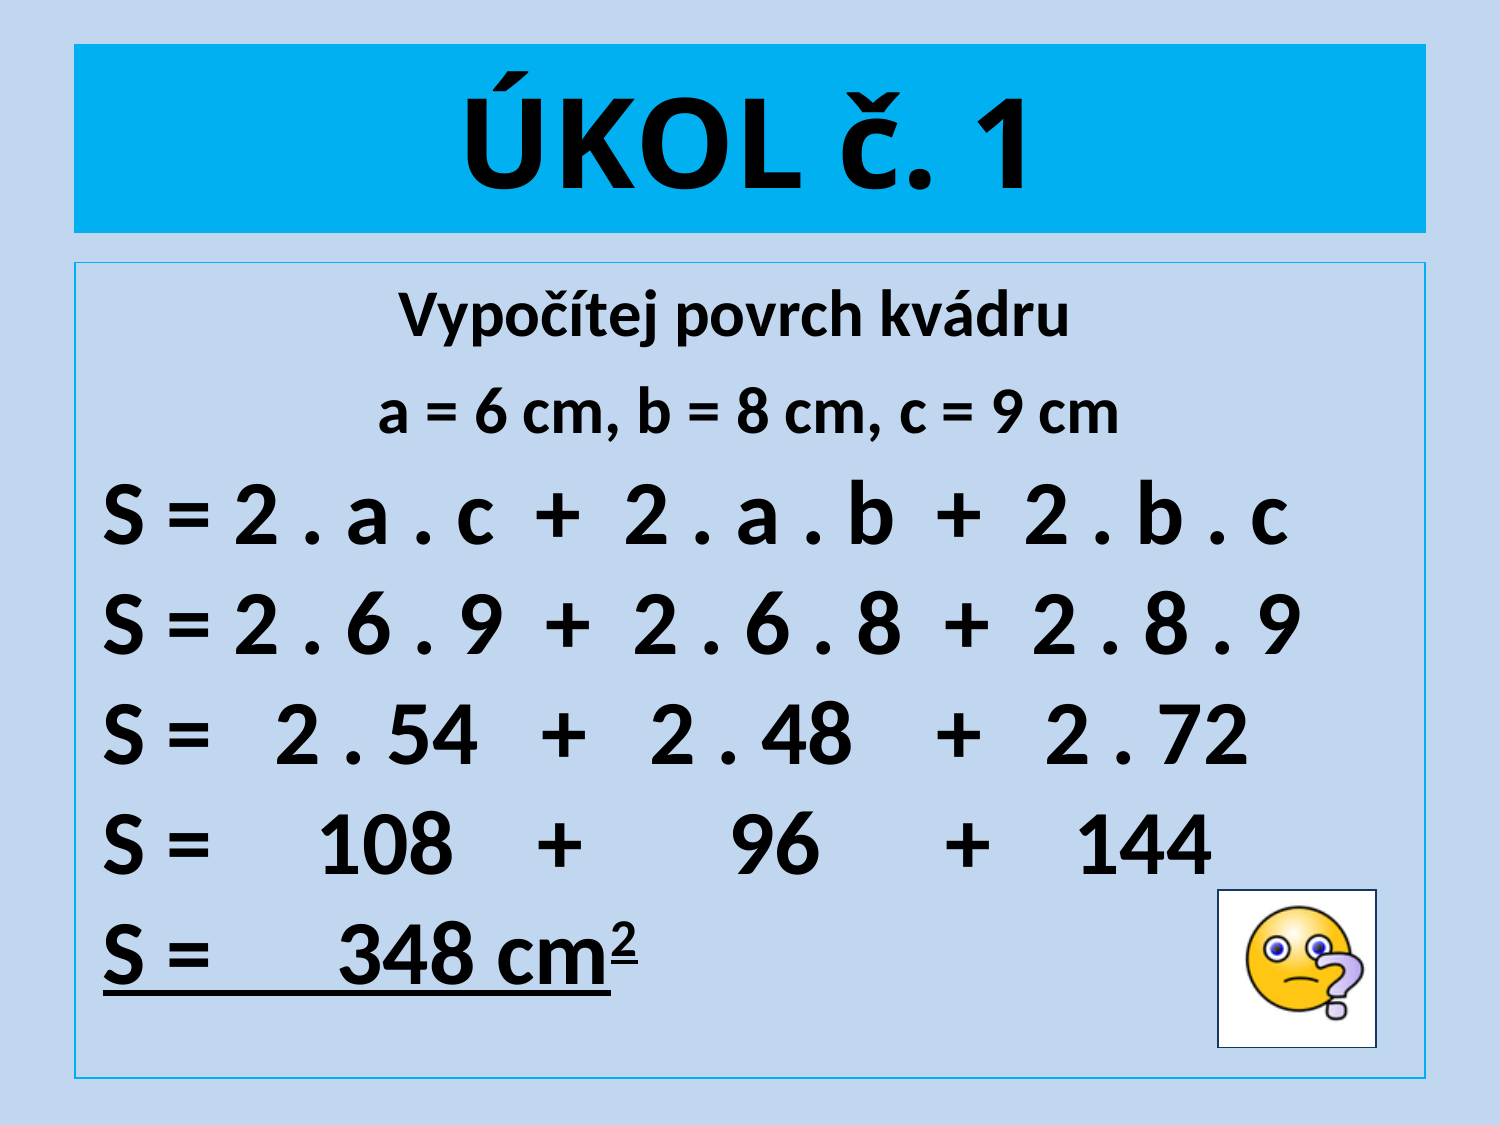

# ÚKOL č. 1
Vypočítej povrch kvádru
a = 6 cm, b = 8 cm, c = 9 cm
S = 2 . a . c + 2 . a . b + 2 . b . c
S = 2 . 6 . 9 + 2 . 6 . 8 + 2 . 8 . 9
S = 2 . 54 + 2 . 48 + 2 . 72
S = 108 + 96 + 144
S = 348 cm2